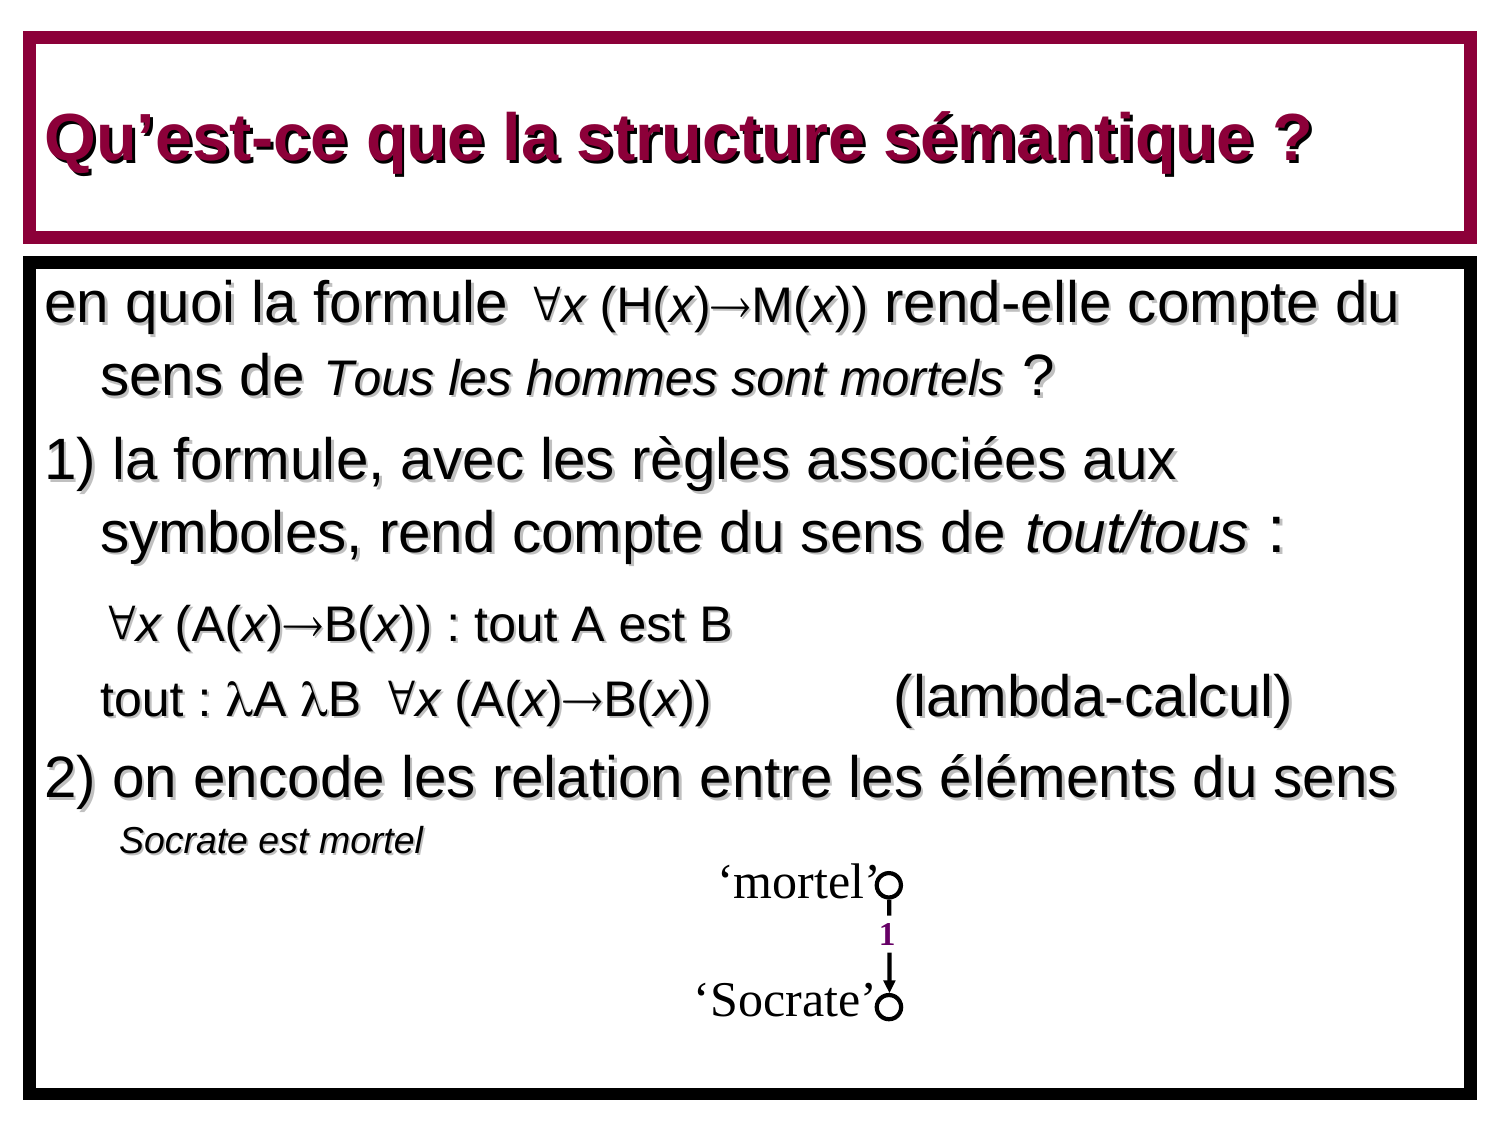

# Qu’est-ce que la structure sémantique ?
en quoi la formule x (H(x)M(x)) rend-elle compte du sens de Tous les hommes sont mortels ?
1) la formule, avec les règles associées aux symboles, rend compte du sens de tout/tous :
	x (A(x)B(x)) : tout A est B
tout : A B x (A(x)B(x)) (lambda-calcul)
2) on encode les relation entre les éléments du sens
Socrate est mortel
‘mortel’
1
‘Socrate’